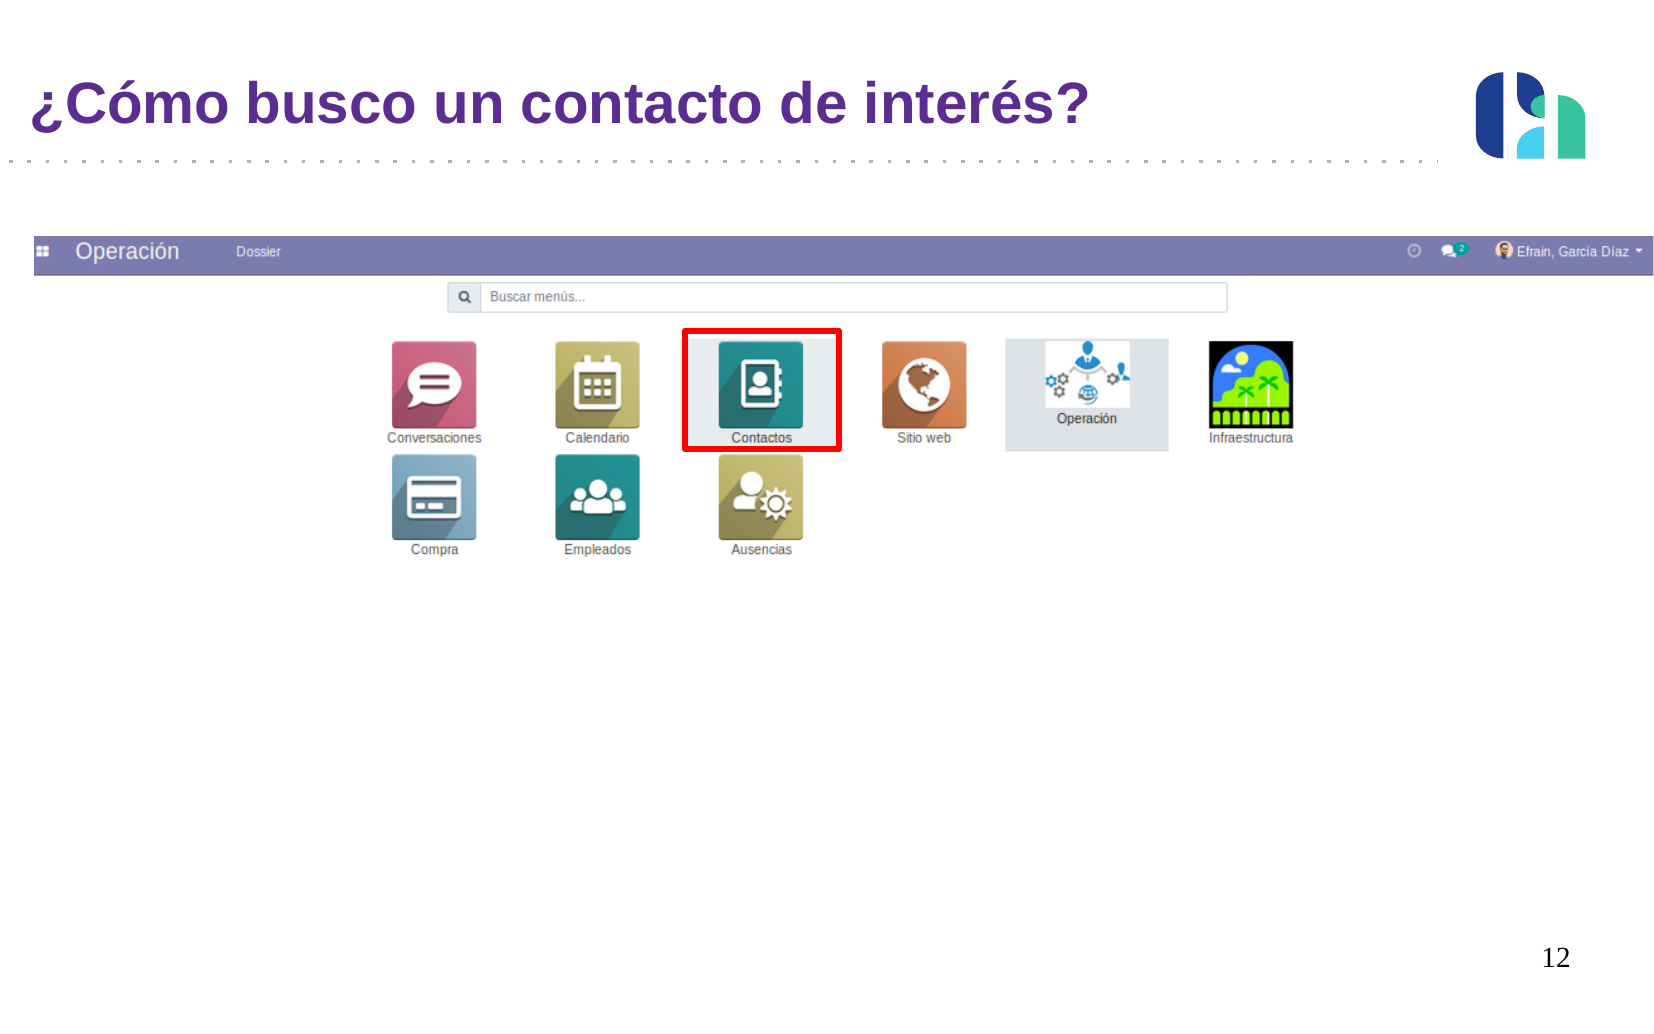

¿Cómo busco un contacto de interés?
12